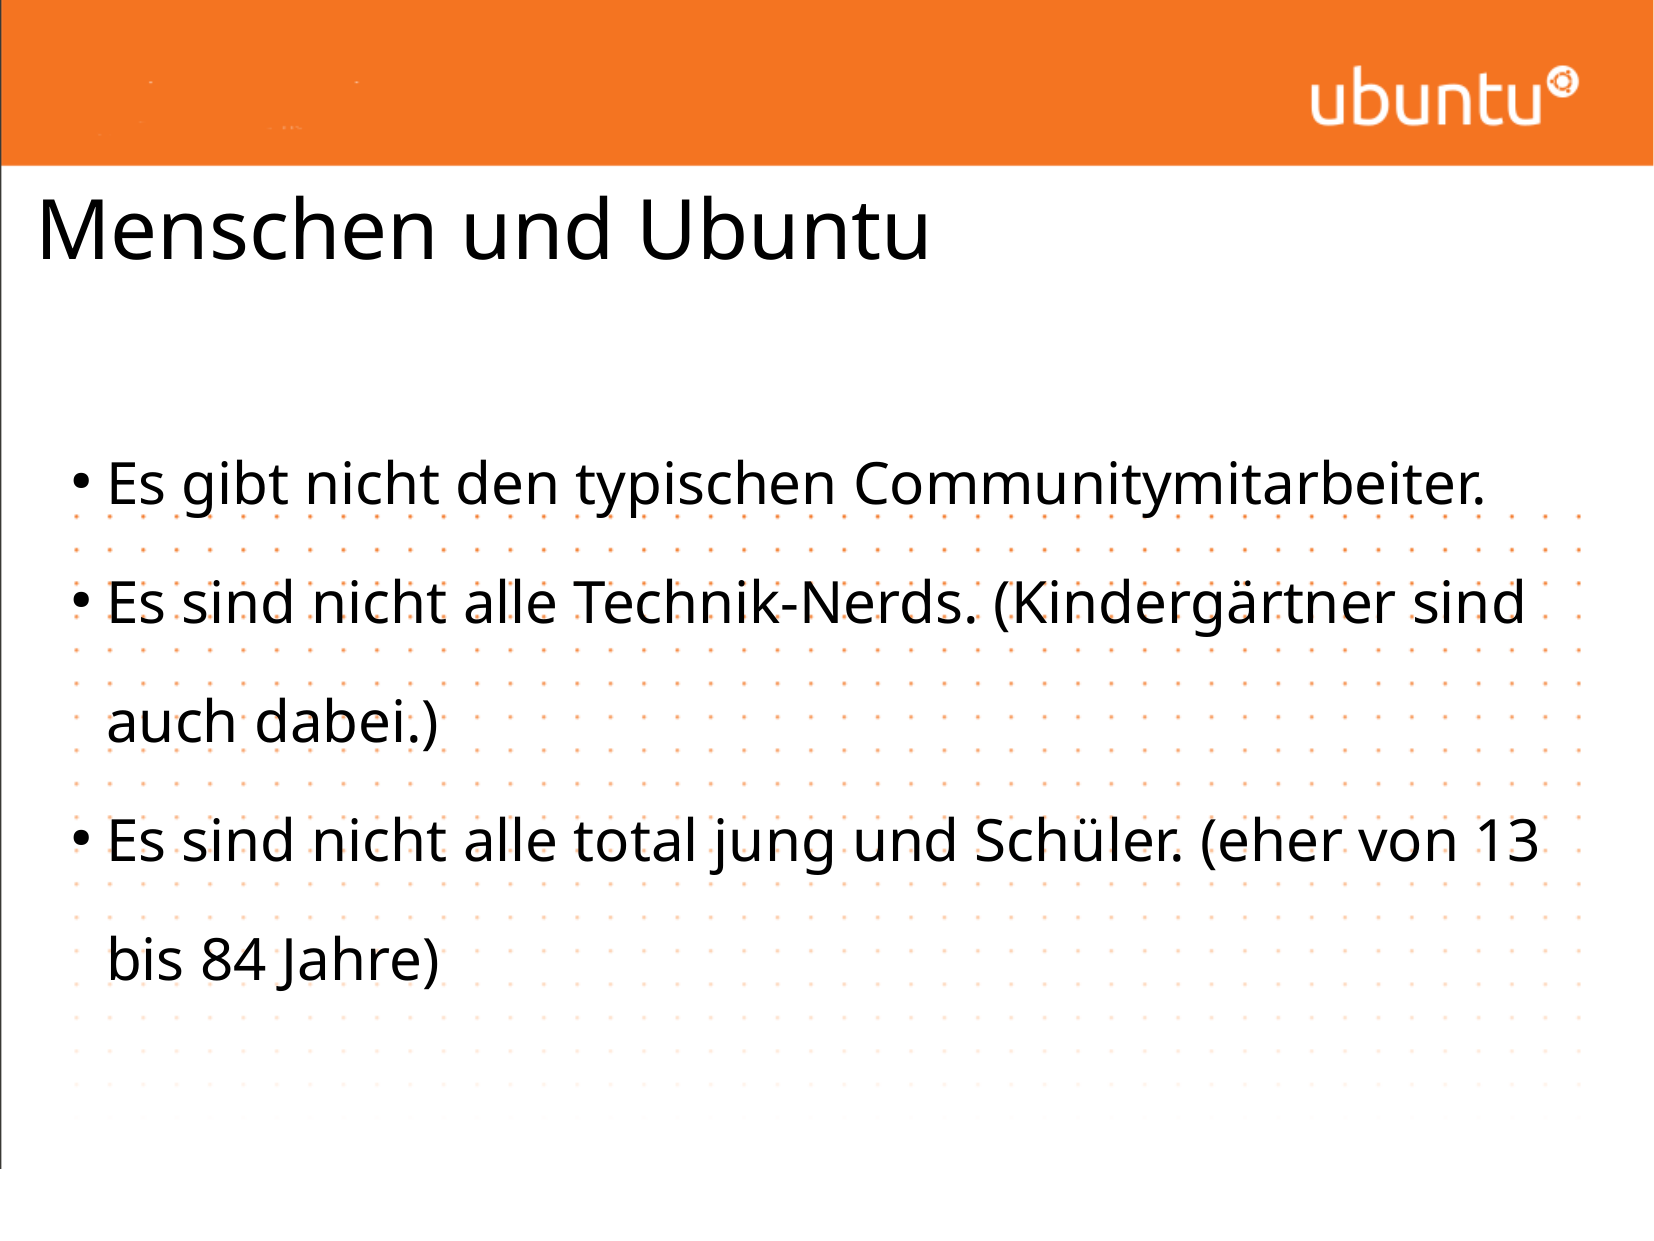

# Menschen und Ubuntu
Es gibt nicht den typischen Communitymitarbeiter.
Es sind nicht alle Technik-Nerds. (Kindergärtner sind auch dabei.)
Es sind nicht alle total jung und Schüler. (eher von 13 bis 84 Jahre)